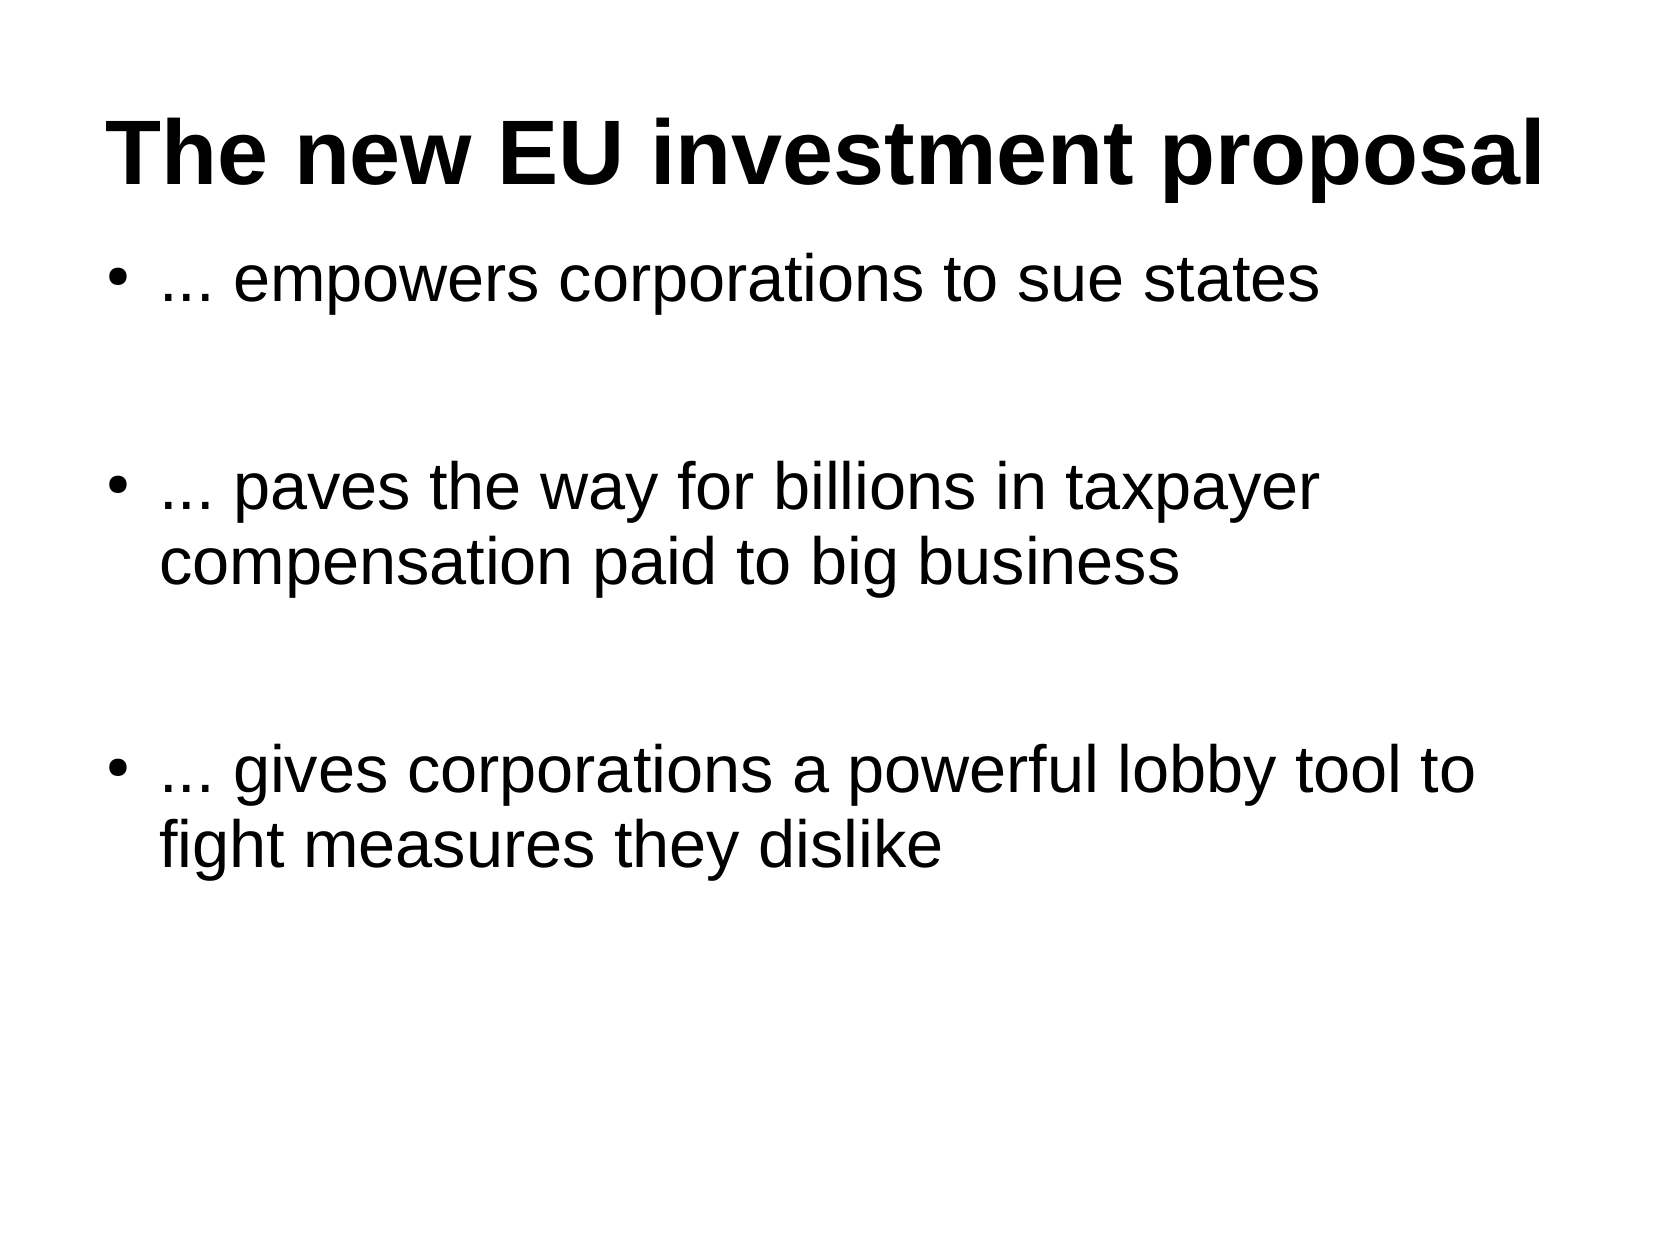

# The new EU investment proposal
... empowers corporations to sue states
... paves the way for billions in taxpayer compensation paid to big business
... gives corporations a powerful lobby tool to fight measures they dislike